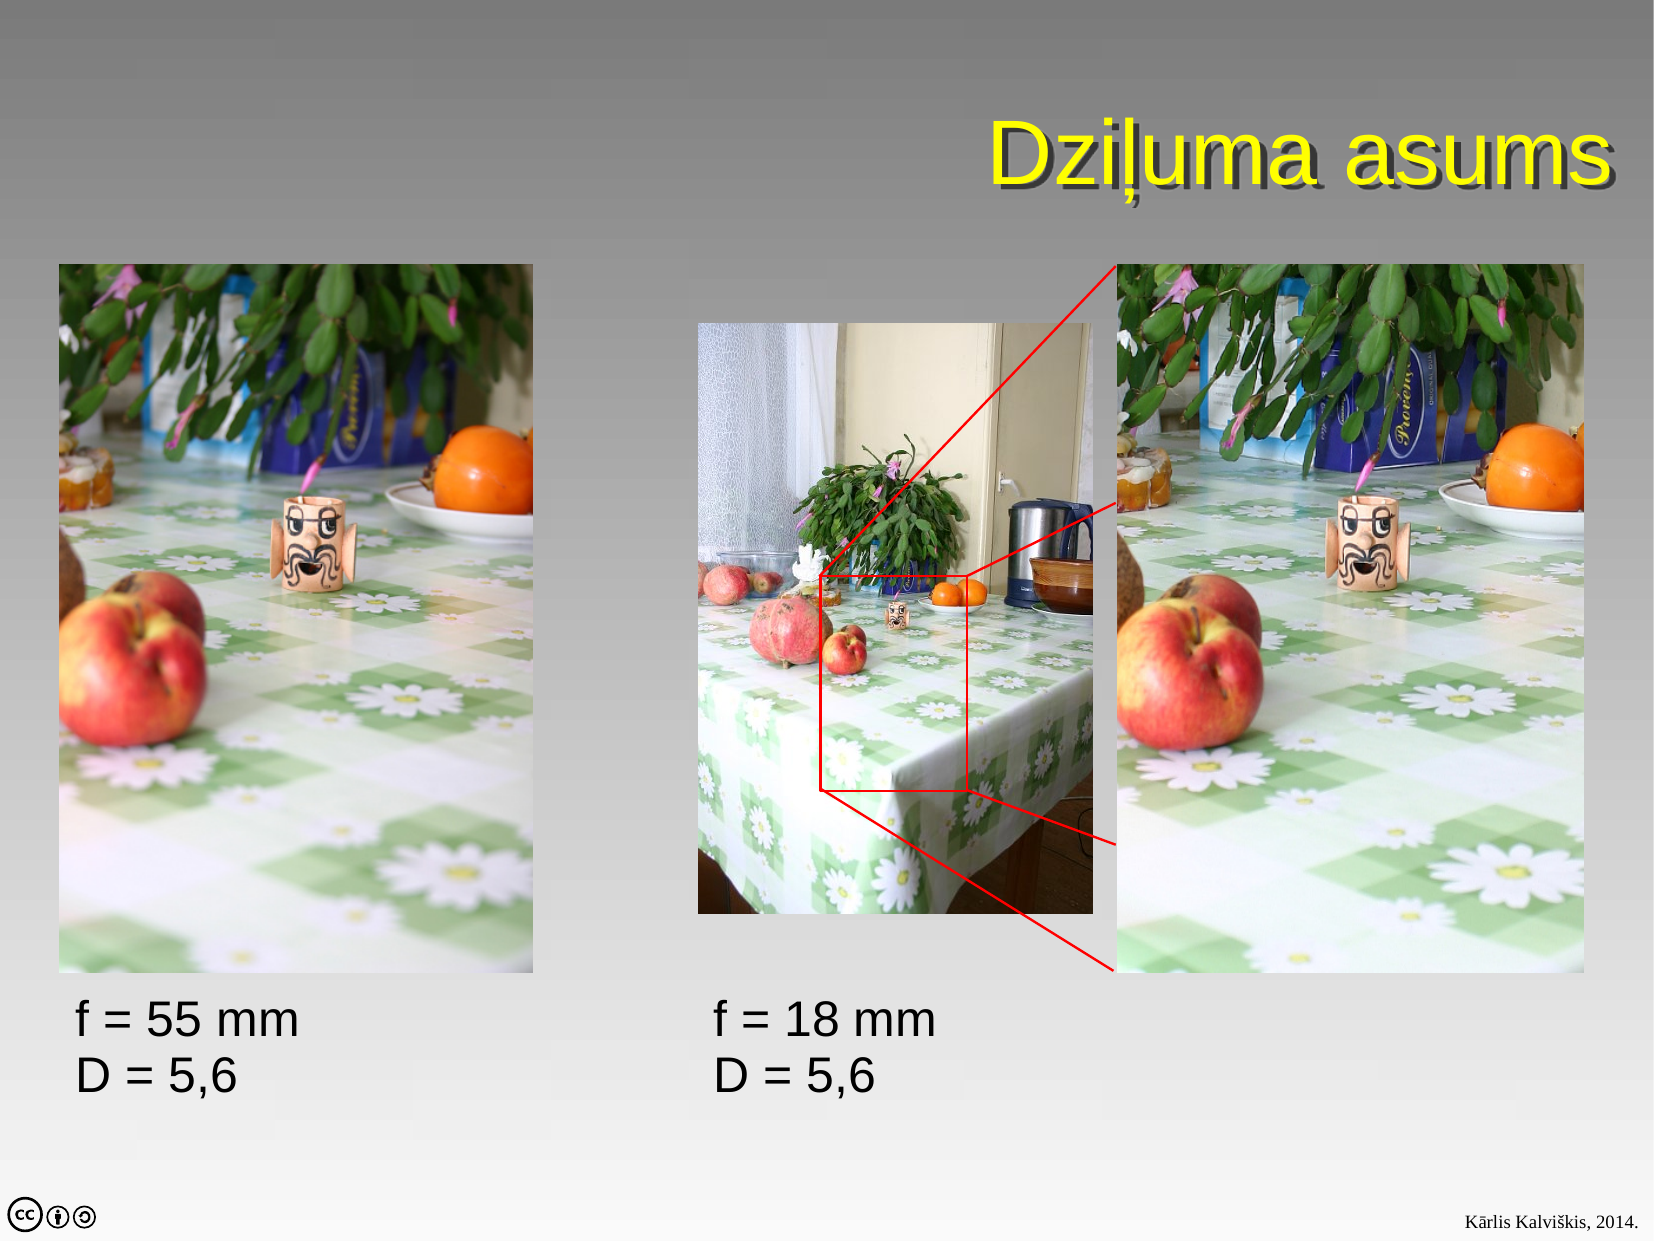

# Dziļuma asums
f = 55 mm
D = 5,6
f = 18 mm
D = 5,6